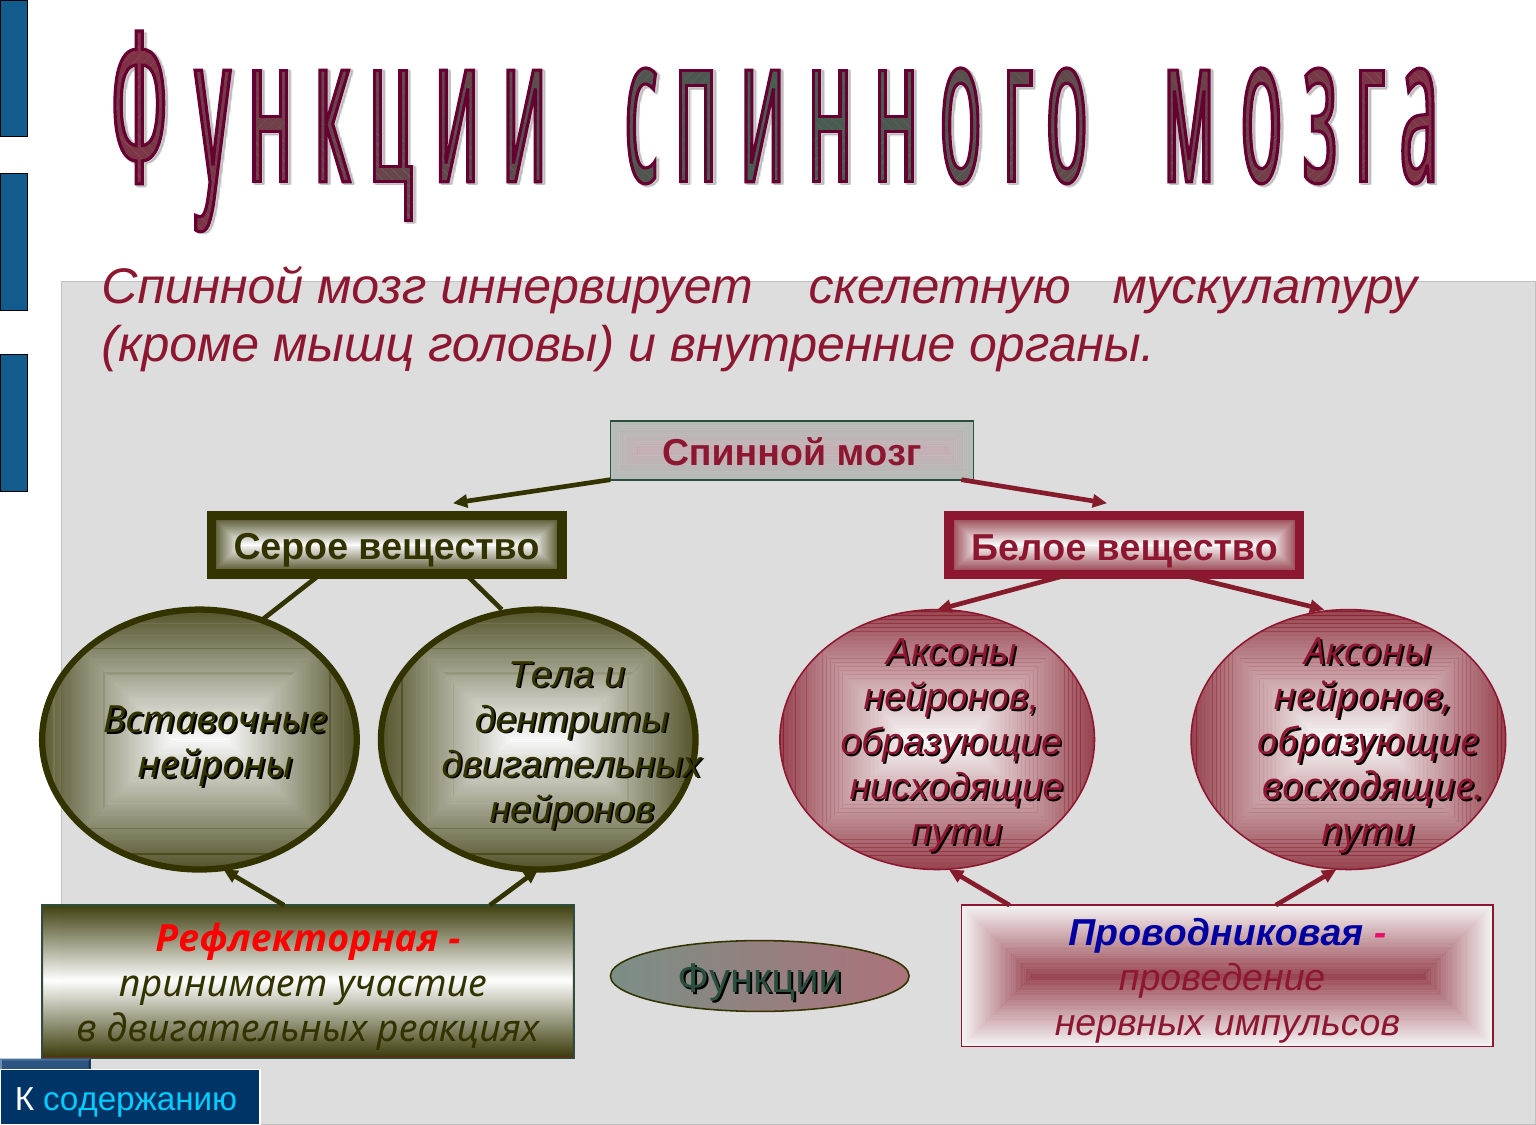

Функции спинного мозга
# Спинной мозг иннервирует скелетную мускулатуру (кроме мышц головы) и внутренние органы.
Спинной мозг
Серое вещество
Белое вещество
Вставочные
нейроны
Тела и
дентриты
двигательных
нейронов
Аксоны
нейронов,
образующие
нисходящие
пути
Аксоны
нейронов,
образующие
 восходящие.
пути
Рефлекторная -
принимает участие
в двигательных реакциях
Проводниковая -
проведение
нервных импульсов
Функции
К содержанию